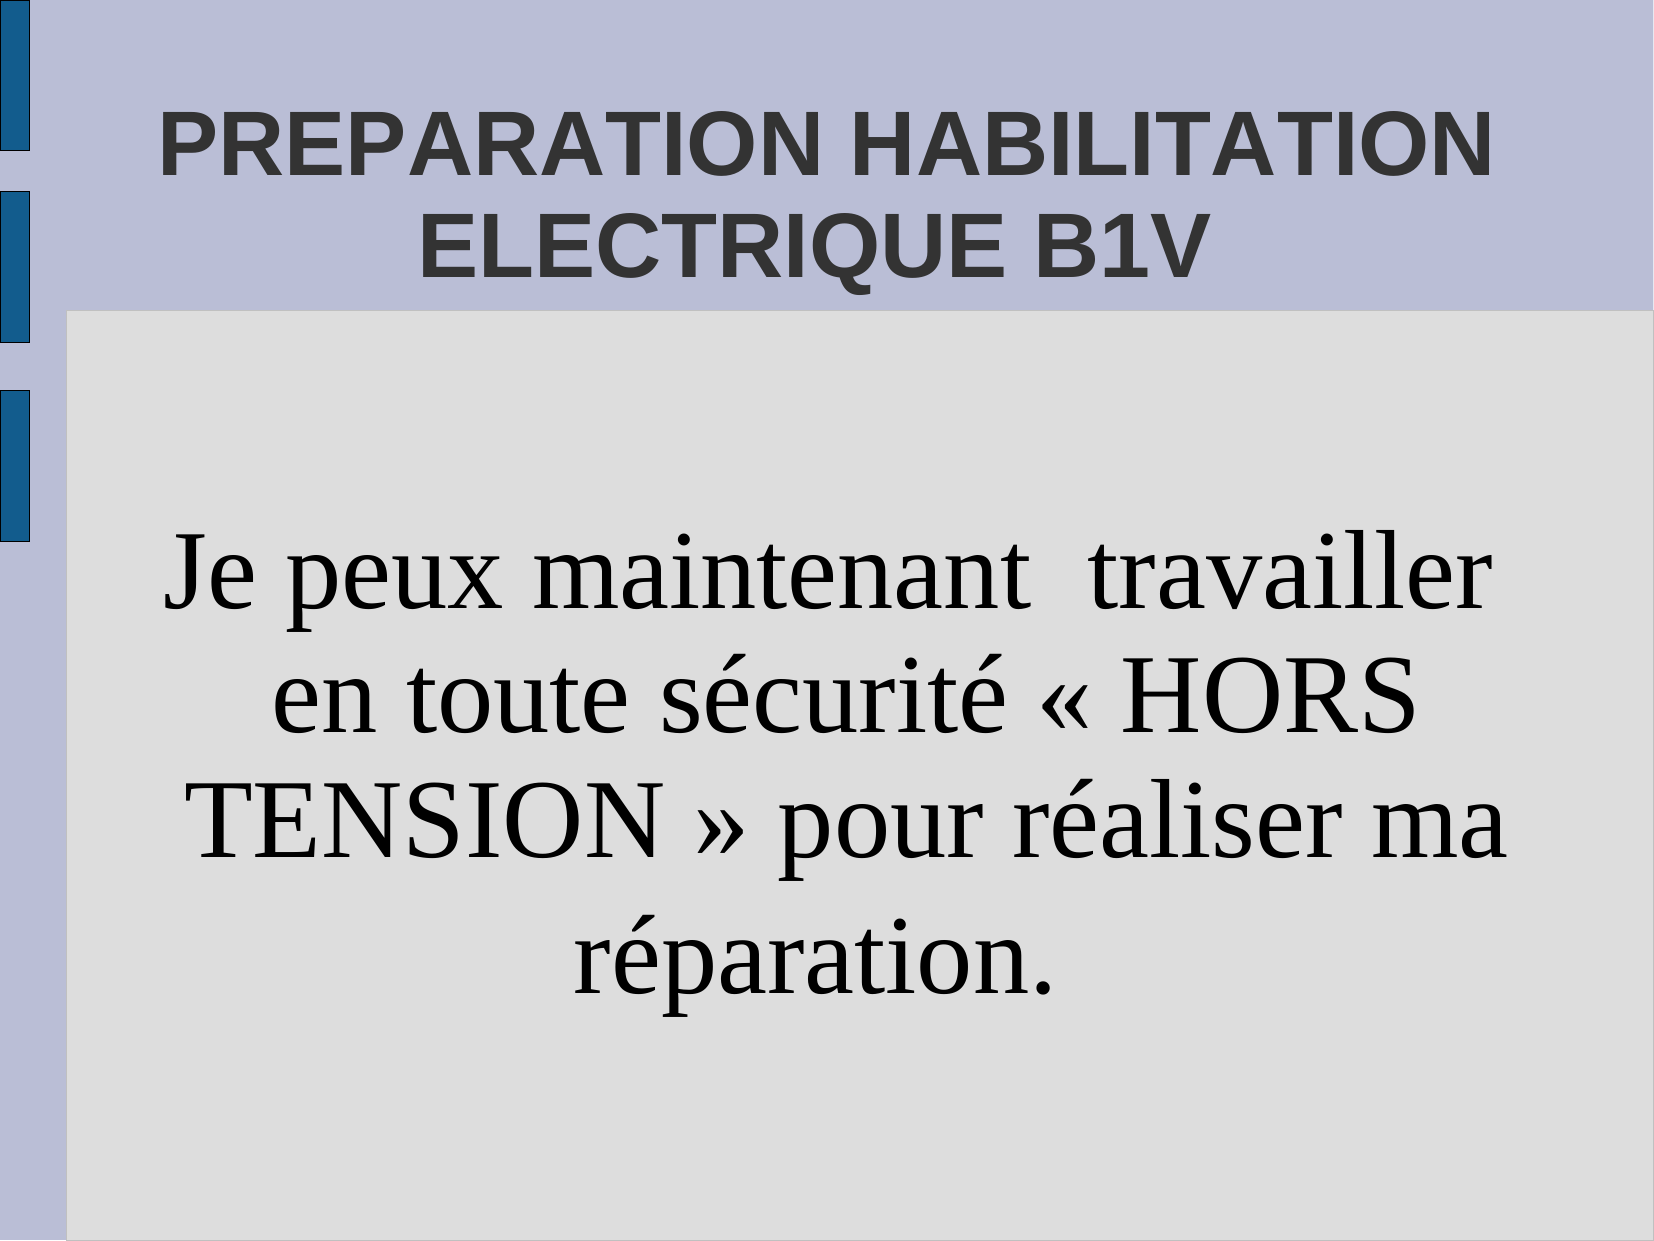

# PREPARATION HABILITATION ELECTRIQUE B1V
Je peux maintenant travailler en toute sécurité « HORS TENSION » pour réaliser ma réparation.